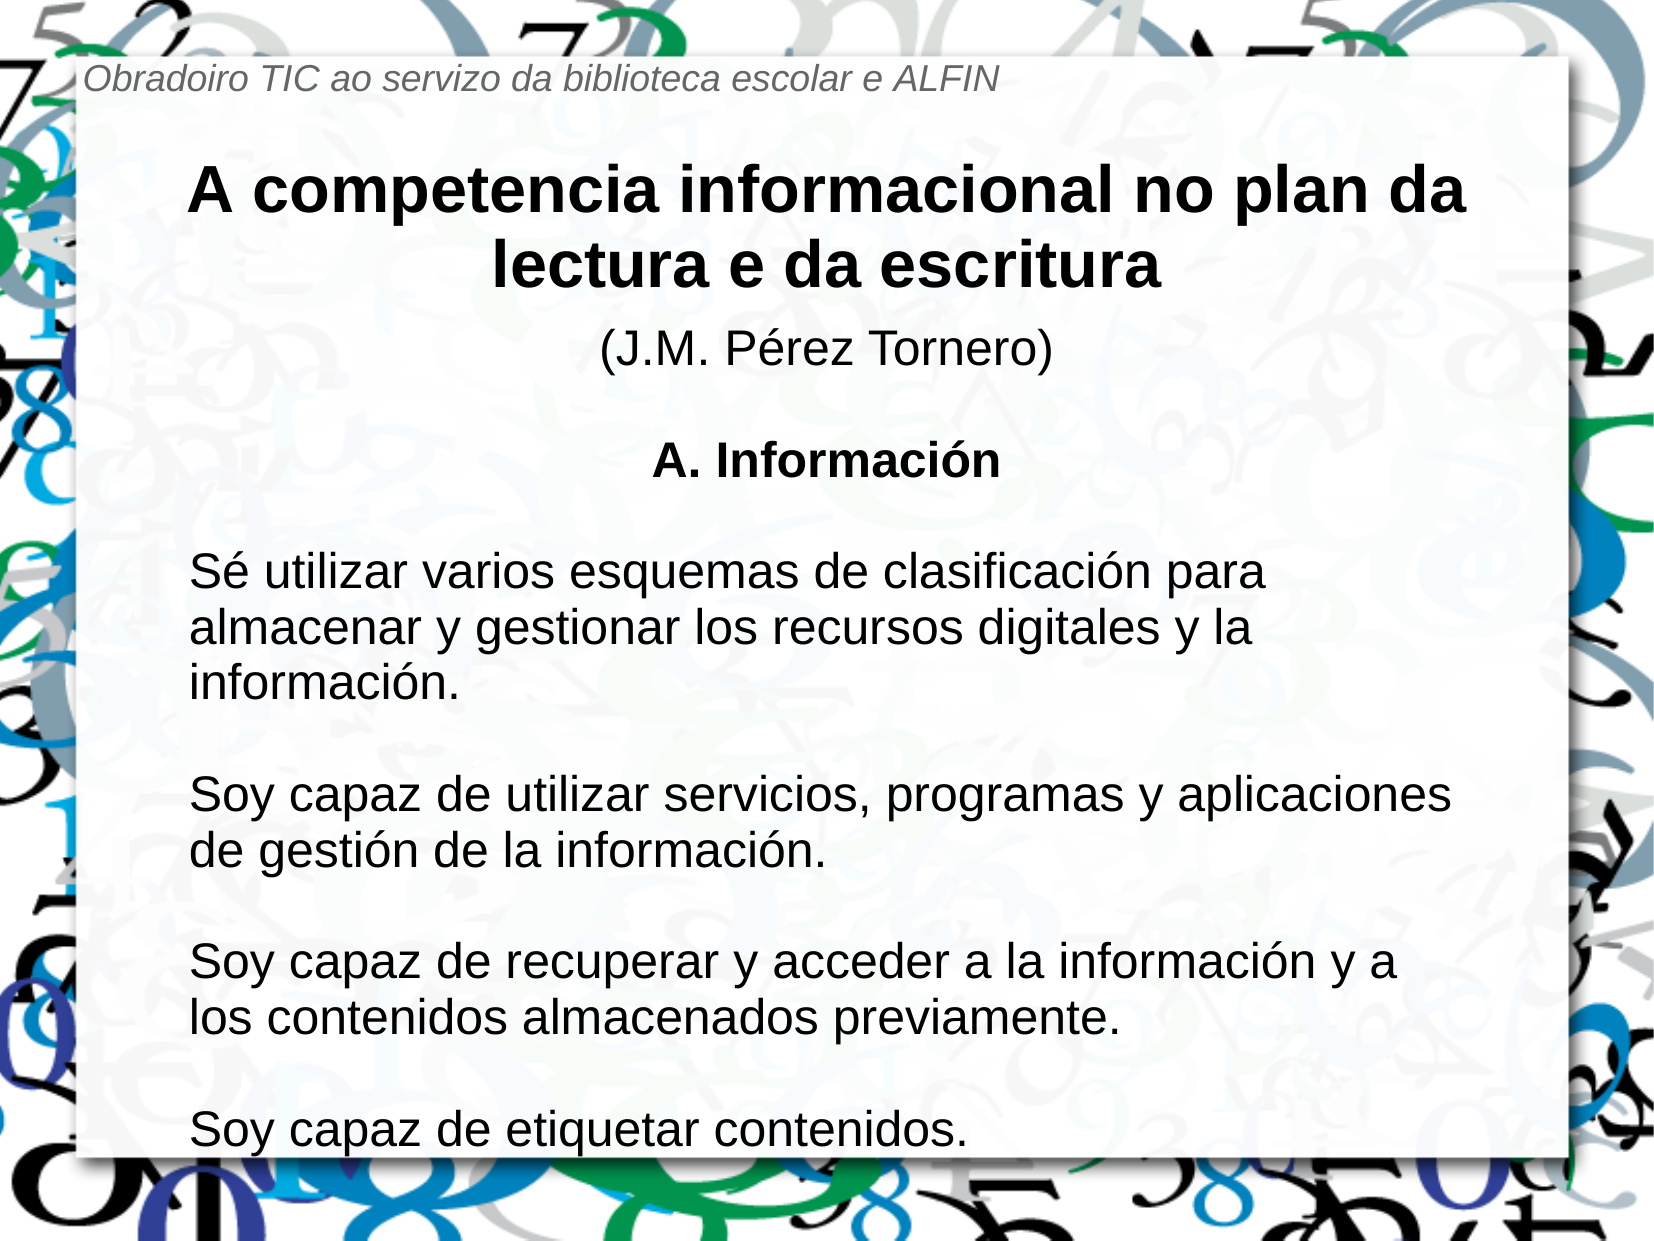

Obradoiro TIC ao servizo da biblioteca escolar e ALFIN
A competencia informacional no plan da lectura e da escritura
(J.M. Pérez Tornero)
A. Información
Sé utilizar varios esquemas de clasificación para almacenar y gestionar los recursos digitales y la información.
Soy capaz de utilizar servicios, programas y aplicaciones de gestión de la información.
Soy capaz de recuperar y acceder a la información y a los contenidos almacenados previamente.
Soy capaz de etiquetar contenidos.